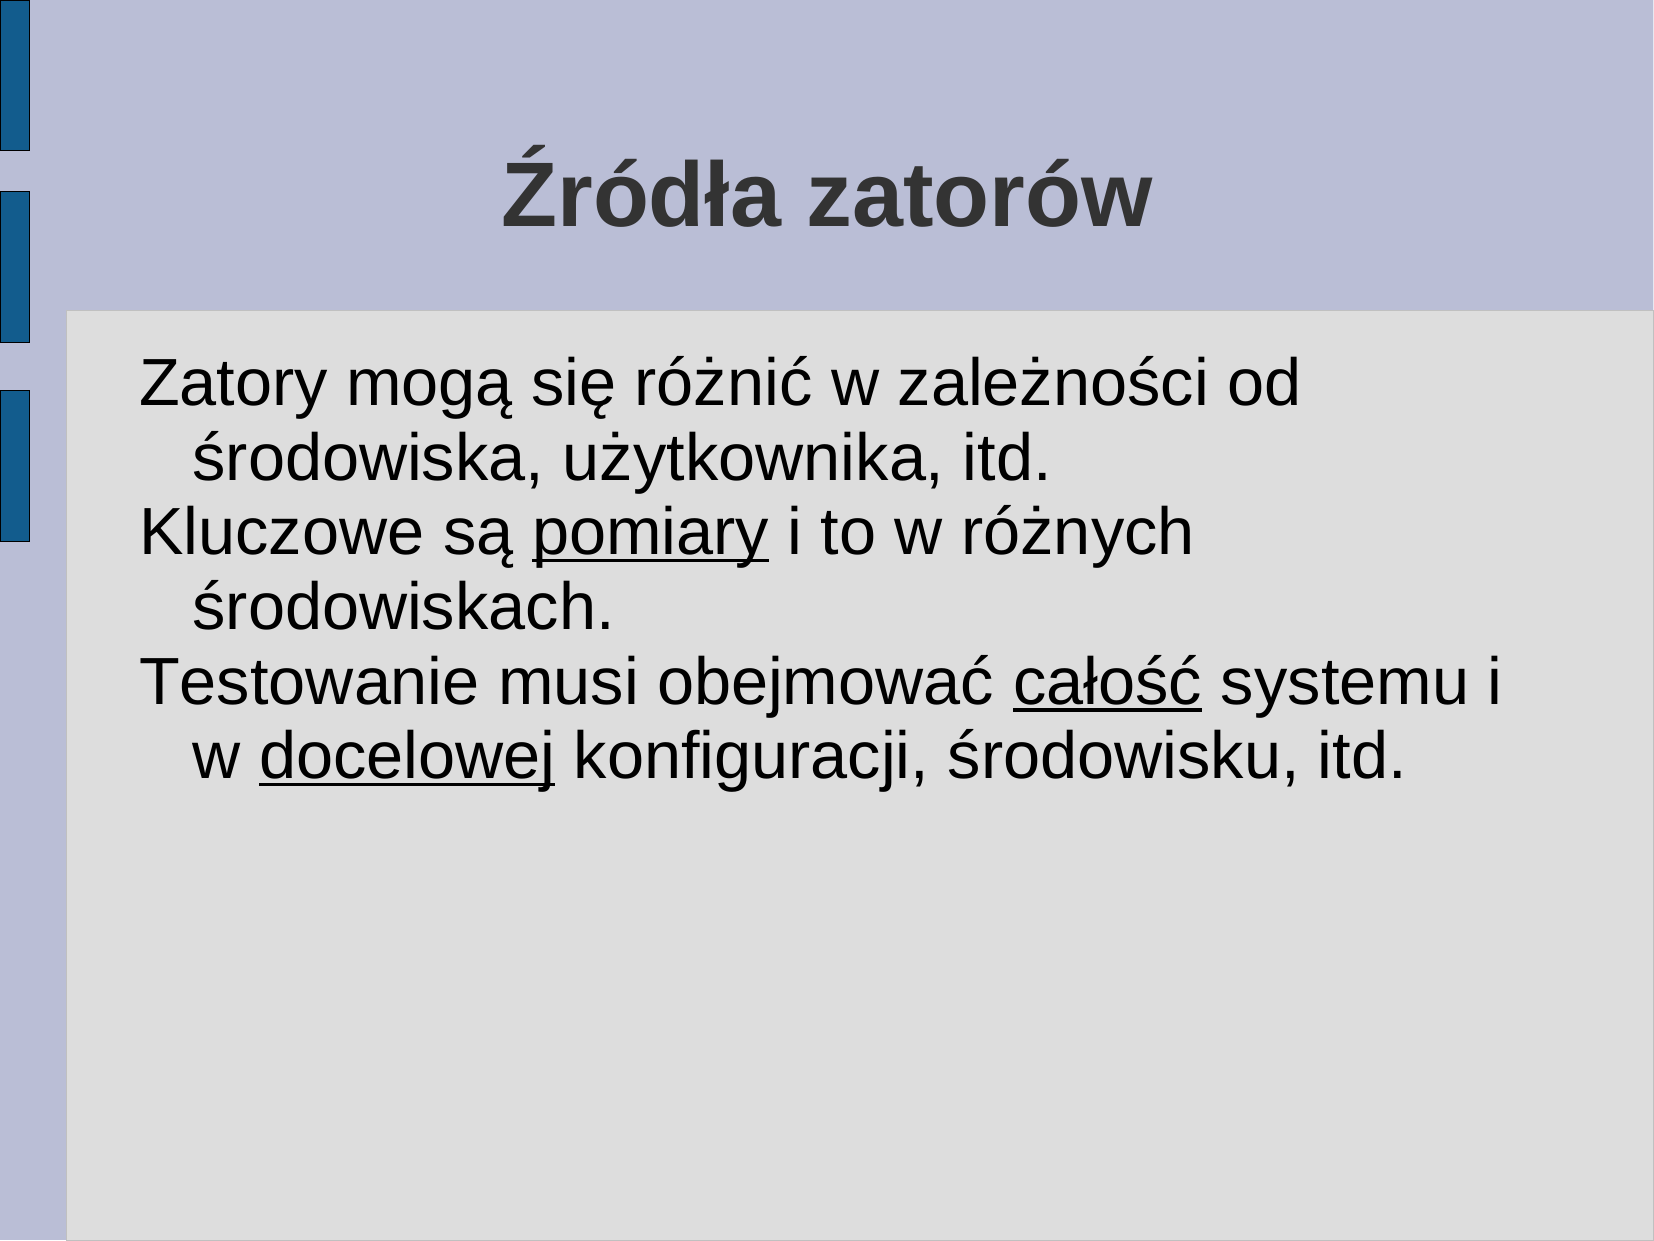

# Źródła zatorów
Zatory mogą się różnić w zależności od środowiska, użytkownika, itd.
Kluczowe są pomiary i to w różnych środowiskach.
Testowanie musi obejmować całość systemu i w docelowej konfiguracji, środowisku, itd.